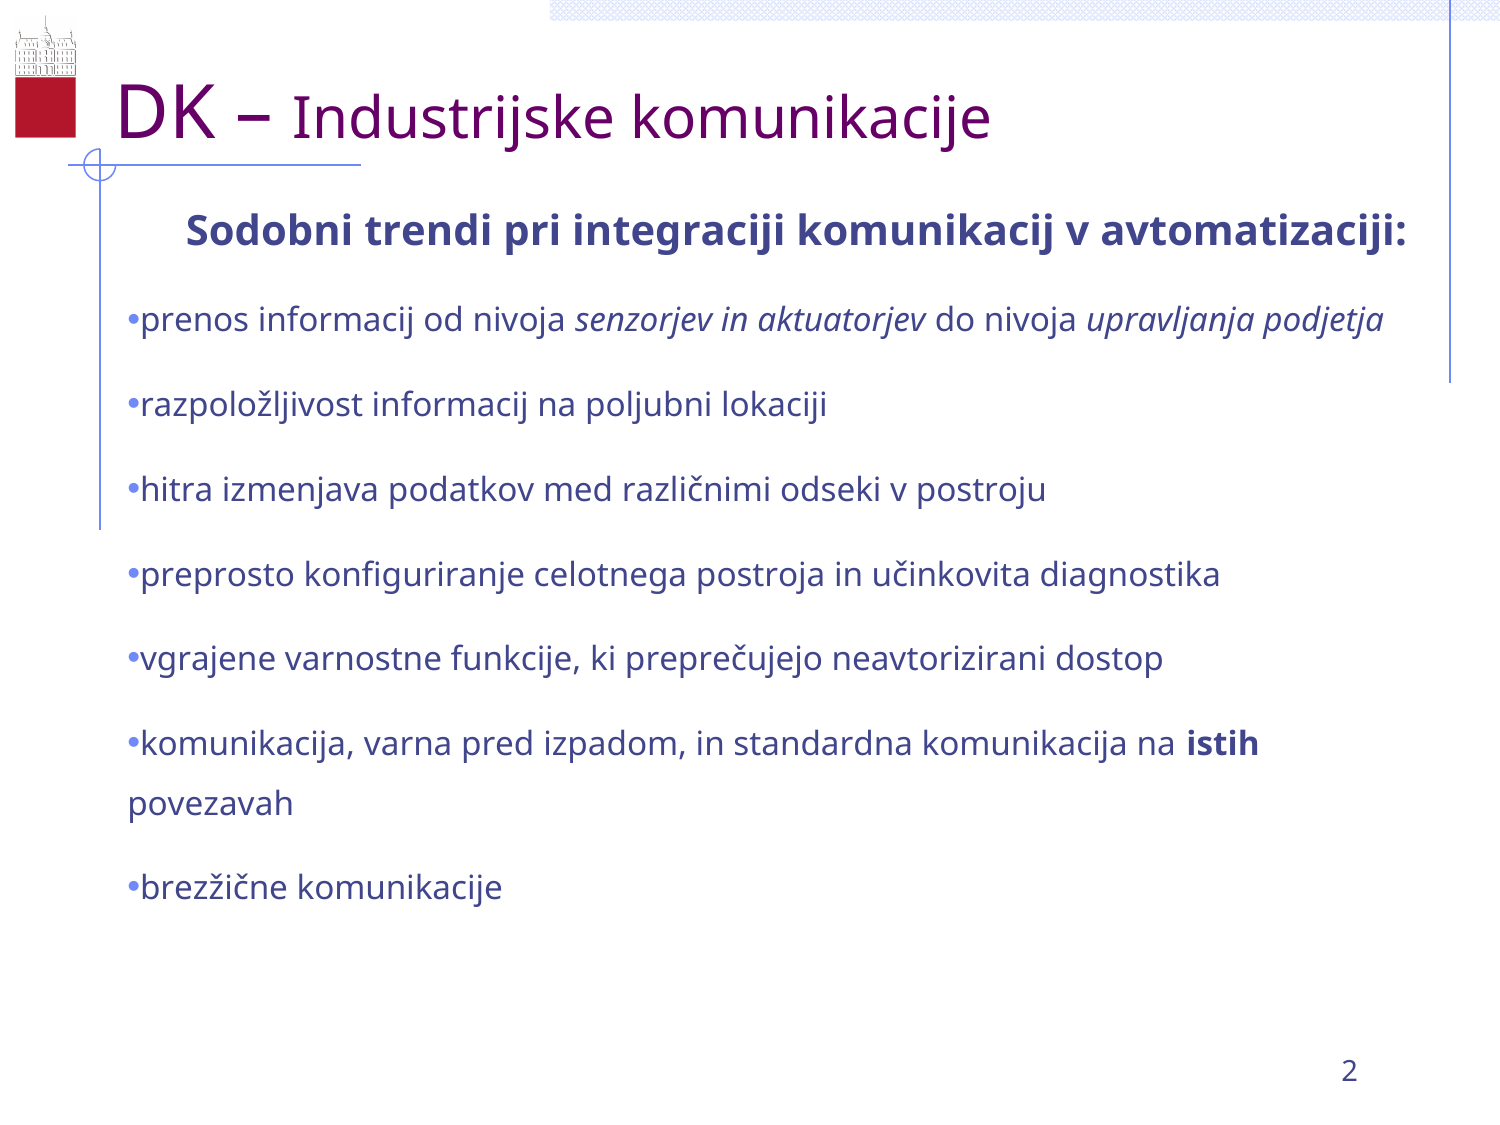

DK – Industrijske komunikacije
# Sodobni trendi pri integraciji komunikacij v avtomatizaciji:
prenos informacij od nivoja senzorjev in aktuatorjev do nivoja upravljanja podjetja
razpoložljivost informacij na poljubni lokaciji
hitra izmenjava podatkov med različnimi odseki v postroju
preprosto konfiguriranje celotnega postroja in učinkovita diagnostika
vgrajene varnostne funkcije, ki preprečujejo neavtorizirani dostop
komunikacija, varna pred izpadom, in standardna komunikacija na istih povezavah
brezžične komunikacije